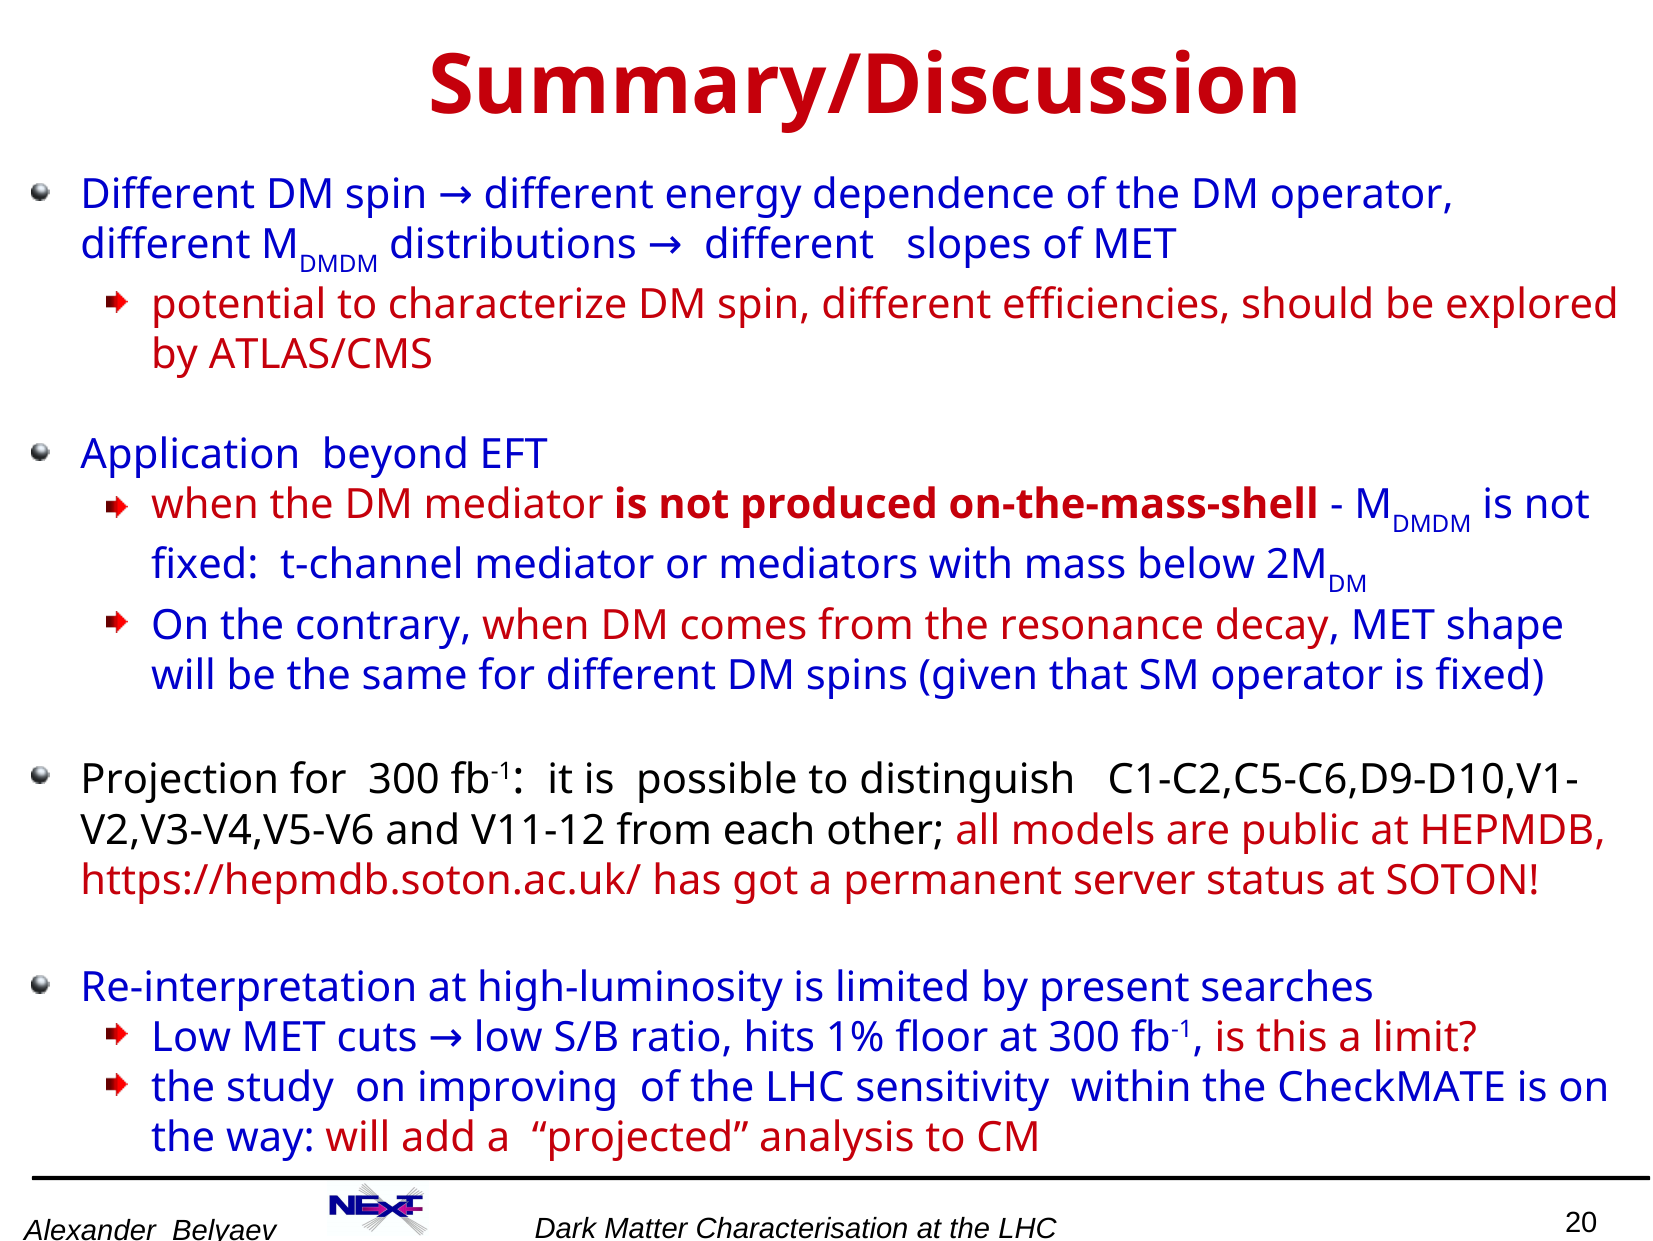

# Summary/Discussion
Different DM spin → different energy dependence of the DM operator, different MDMDM distributions → different slopes of MET
potential to characterize DM spin, different efficiencies, should be explored by ATLAS/CMS
Application beyond EFT
when the DM mediator is not produced on-the-mass-shell - MDMDM is not fixed: t-channel mediator or mediators with mass below 2MDM
On the contrary, when DM comes from the resonance decay, MET shape will be the same for different DM spins (given that SM operator is fixed)
Projection for 300 fb-1: it is possible to distinguish C1-C2,C5-C6,D9-D10,V1-V2,V3-V4,V5-V6 and V11-12 from each other; all models are public at HEPMDB, https://hepmdb.soton.ac.uk/ has got a permanent server status at SOTON!
Re-interpretation at high-luminosity is limited by present searches
Low MET cuts → low S/B ratio, hits 1% floor at 300 fb-1, is this a limit?
the study on improving of the LHC sensitivity within the CheckMATE is on the way: will add a “projected” analysis to CM